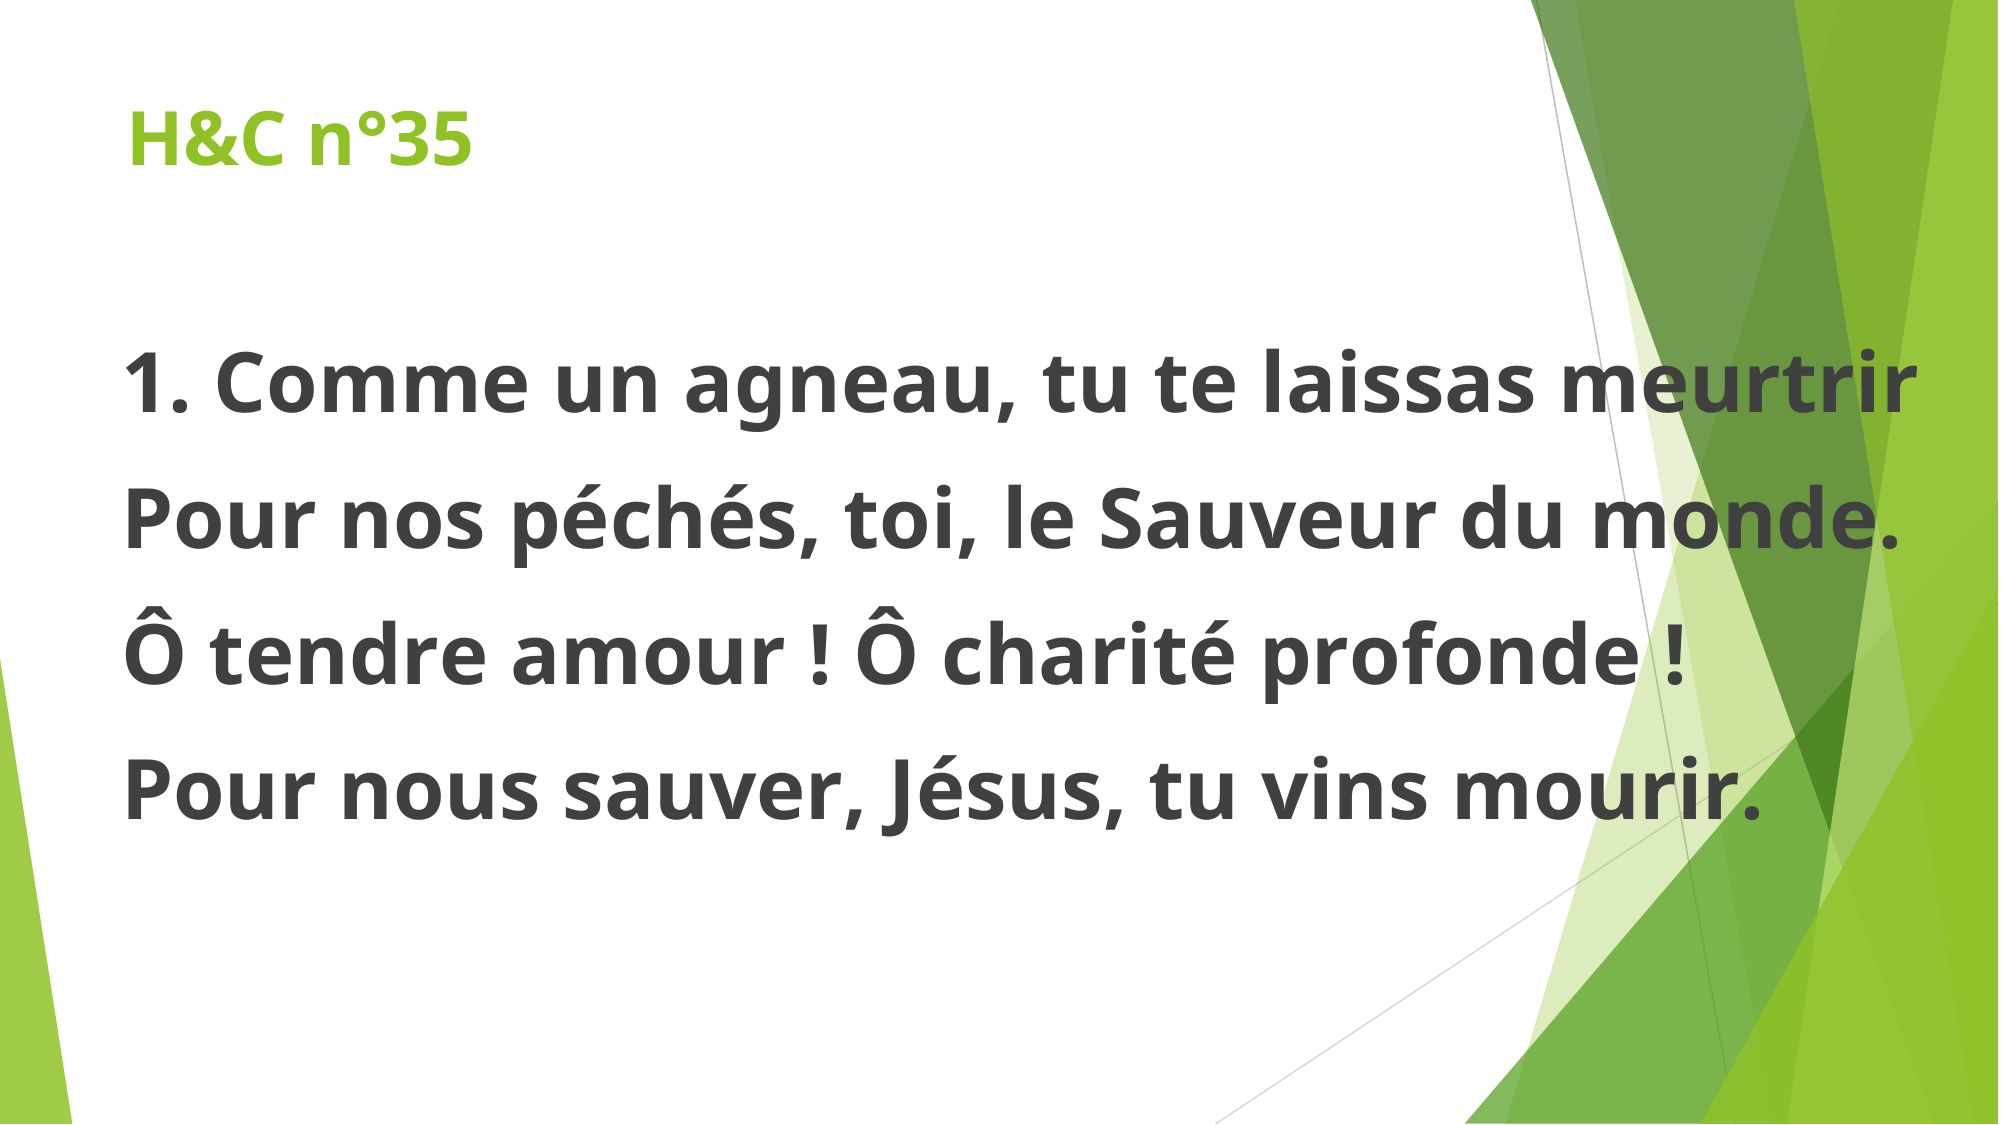

H&C n°35
1. Comme un agneau, tu te laissas meurtrir
Pour nos péchés, toi, le Sauveur du monde.
Ô tendre amour ! Ô charité profonde !
Pour nous sauver, Jésus, tu vins mourir.